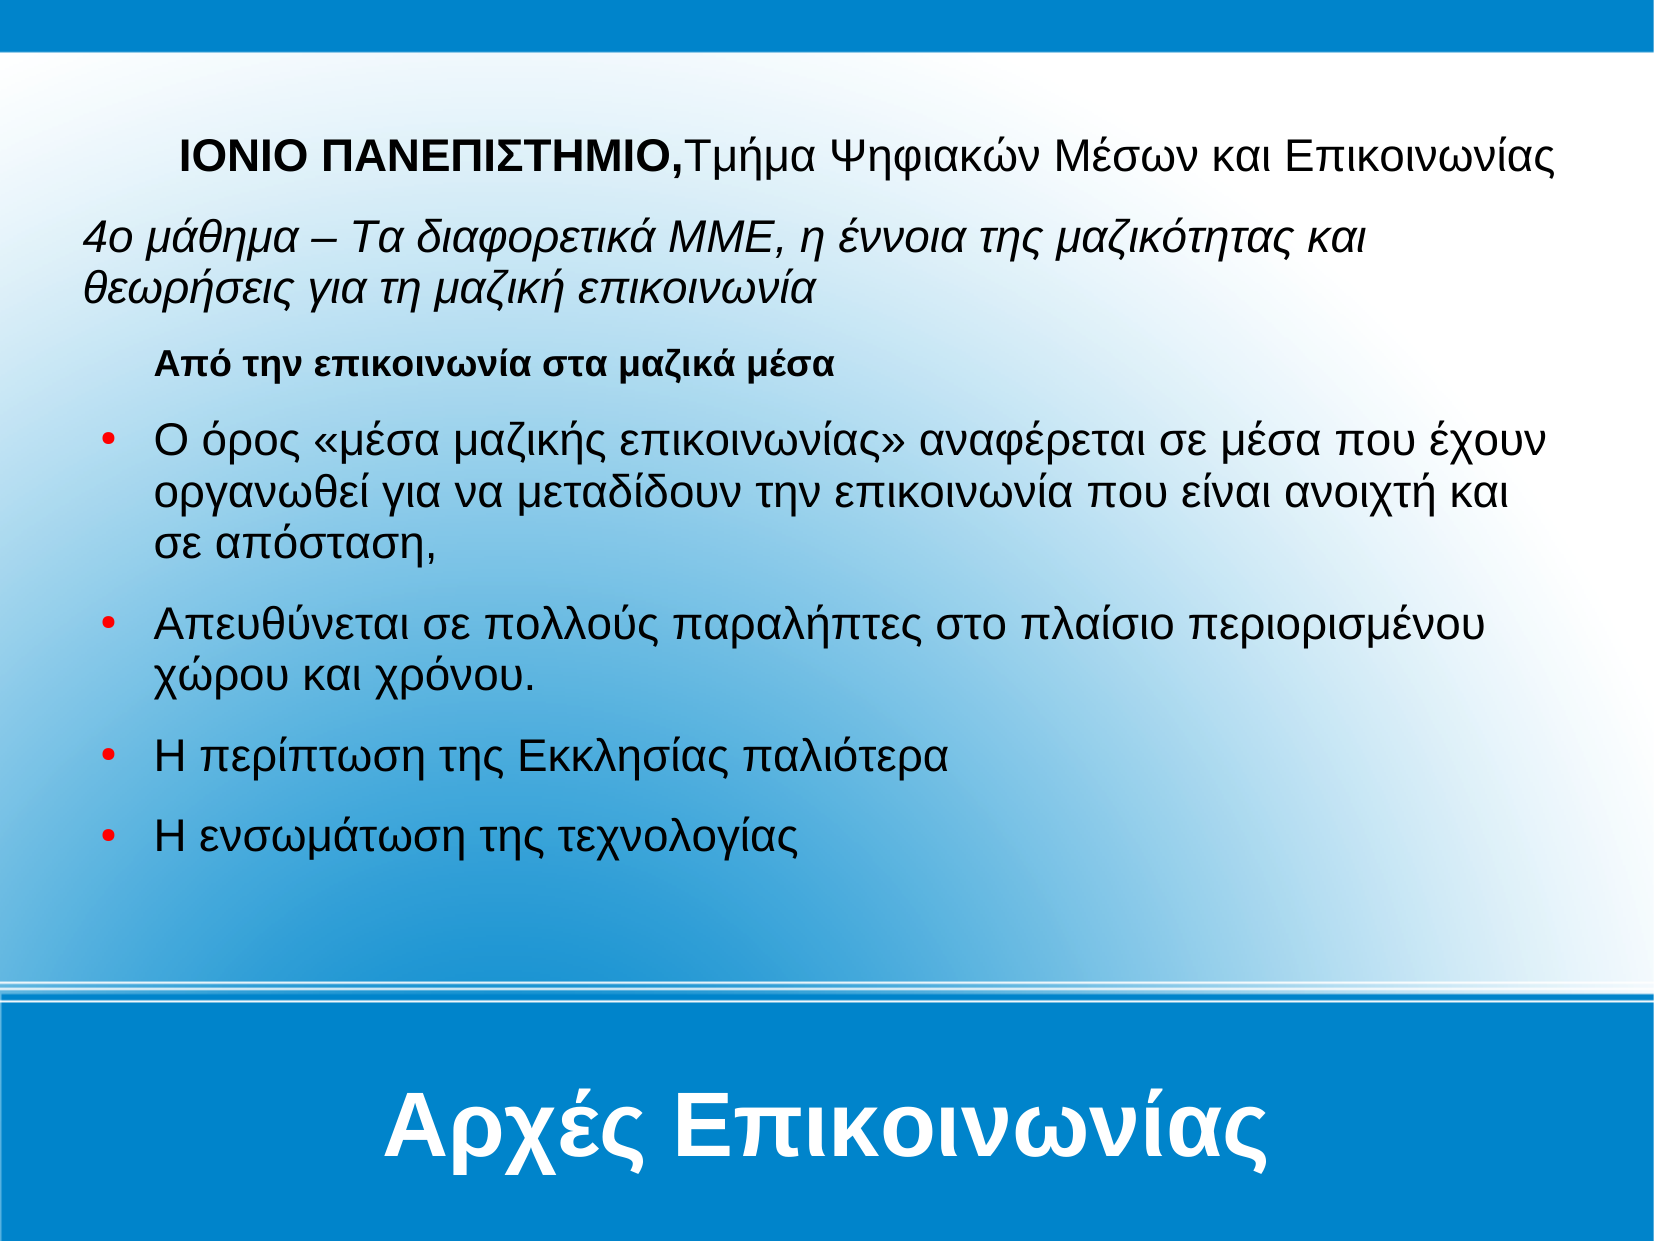

ΙΟΝΙΟ ΠΑΝΕΠΙΣΤΗΜΙΟ,Τμήμα Ψηφιακών Μέσων και Επικοινωνίας
4ο μάθημα – Τα διαφορετικά ΜΜΕ, η έννοια της μαζικότητας και θεωρήσεις για τη μαζική επικοινωνία
Από την επικοινωνία στα μαζικά μέσα
Ο όρος «μέσα μαζικής επικοινωνίας» αναφέρεται σε μέσα που έχουν οργανωθεί για να μεταδίδουν την επικοινωνία που είναι ανοιχτή και σε απόσταση,
Απευθύνεται σε πολλούς παραλήπτες στο πλαίσιο περιορισμένου χώρου και χρόνου.
Η περίπτωση της Εκκλησίας παλιότερα
Η ενσωμάτωση της τεχνολογίας
# Αρχές Επικοινωνίας